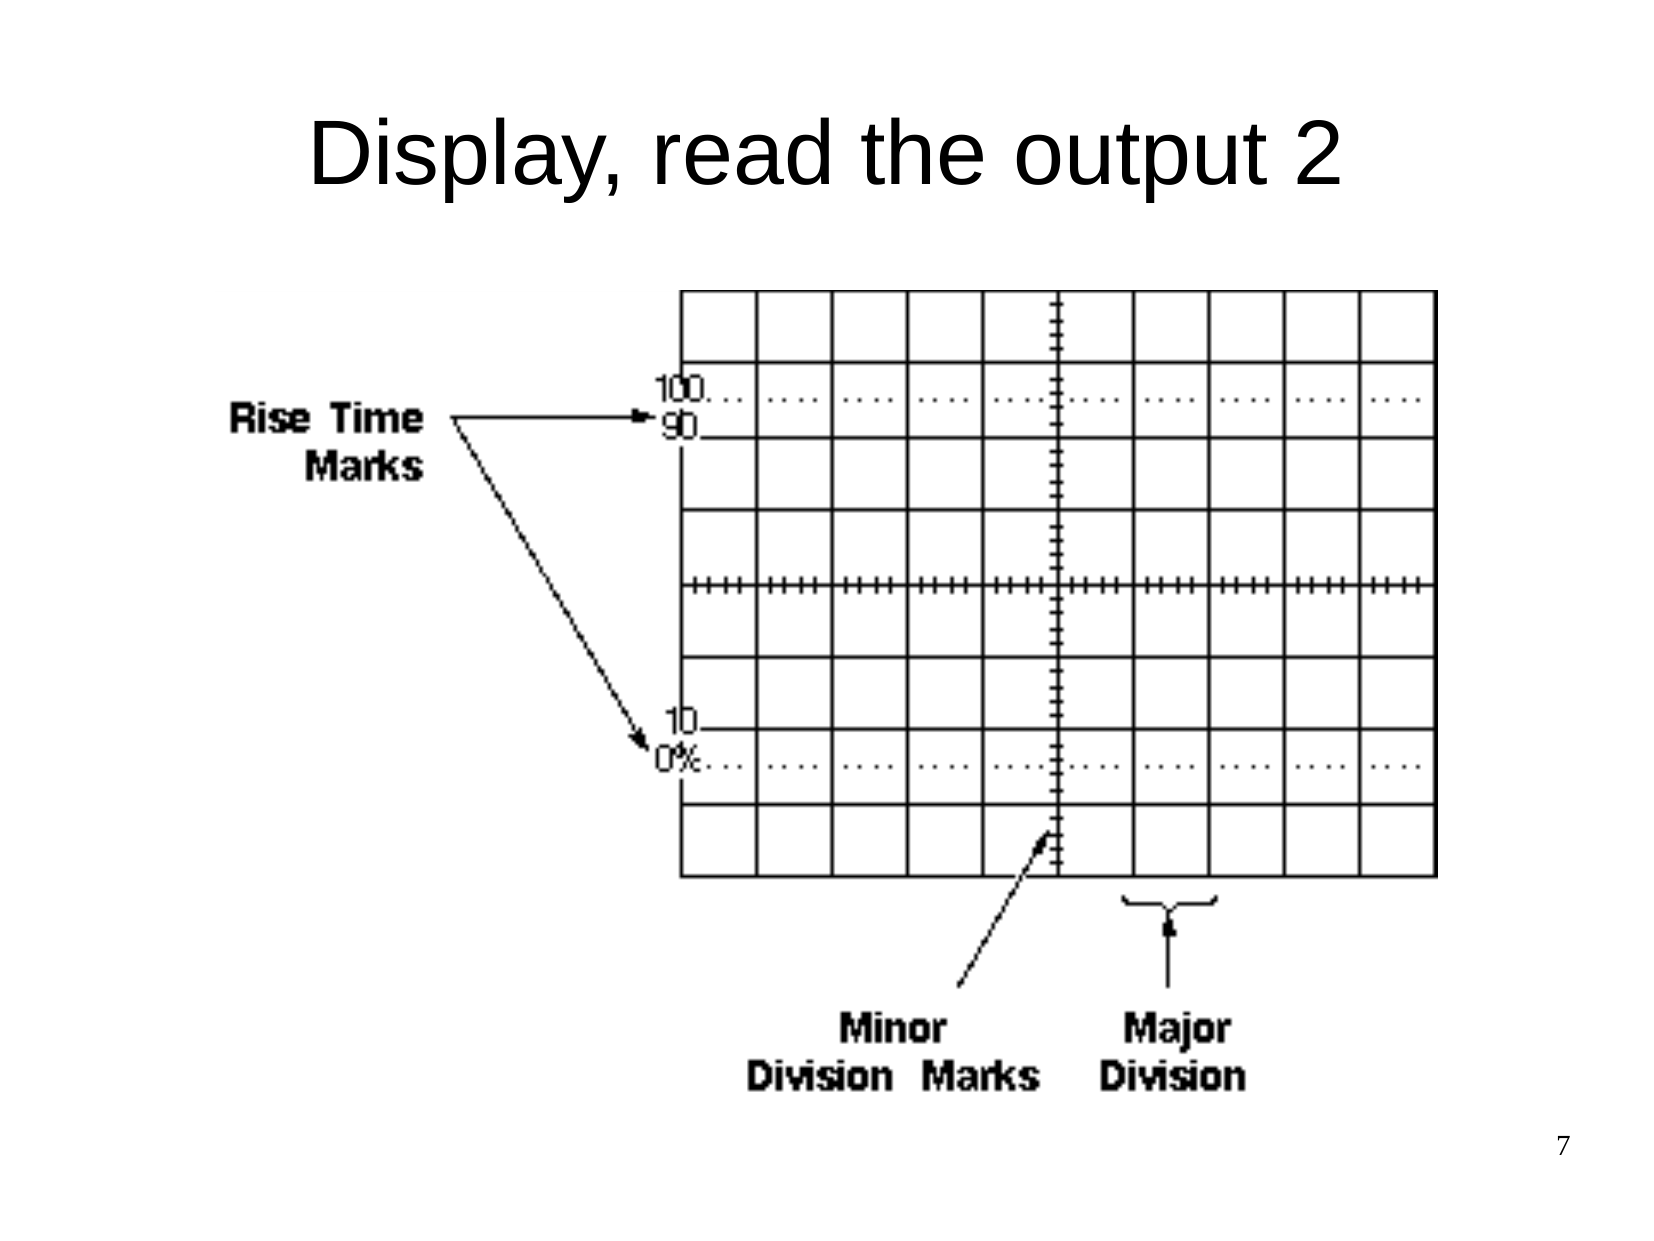

# Display, read the output 2
7